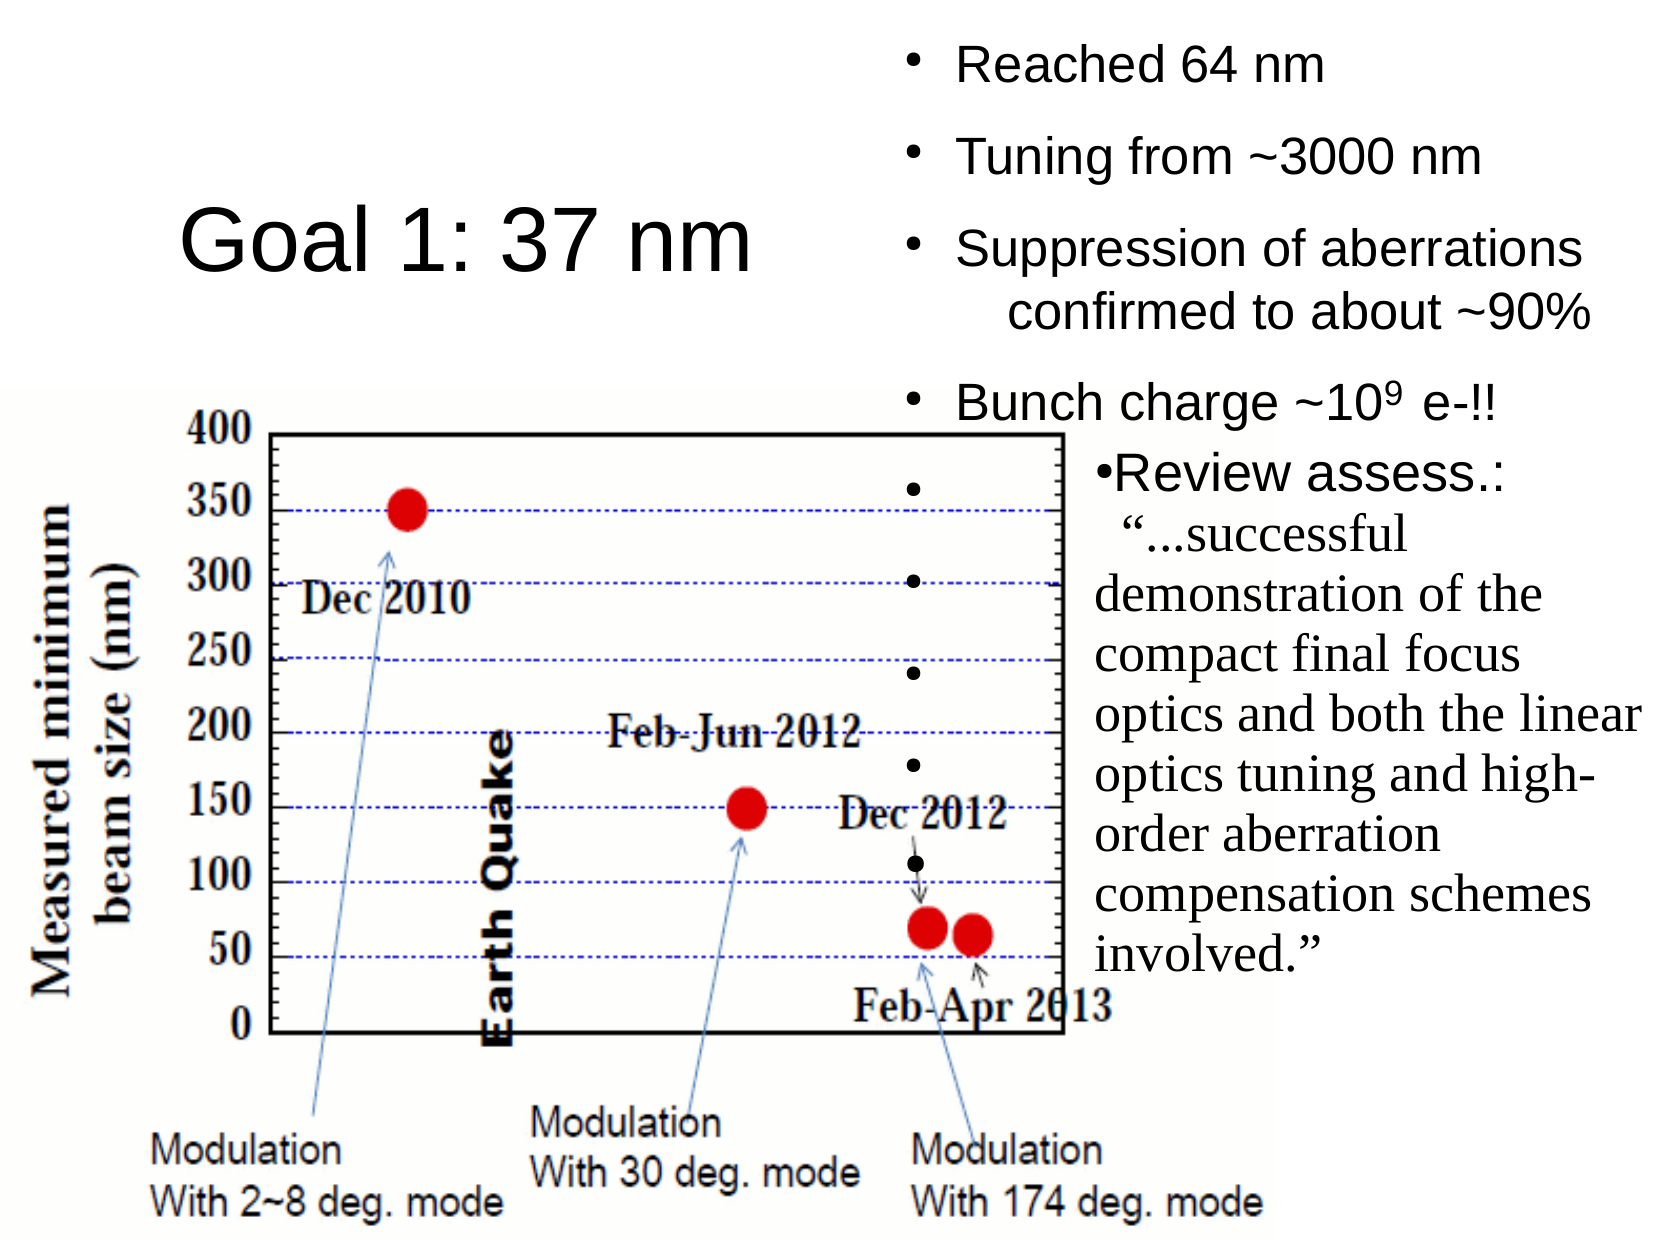

Reached 64 nm
Tuning from ~3000 nm
Suppression of aberrations confirmed to about ~90%
Bunch charge ~109 e-!!
# Goal 1: 37 nm
Review assess.:
 “...successful demonstration of the compact final focus optics and both the linear optics tuning and high-order aberration compensation schemes involved.”